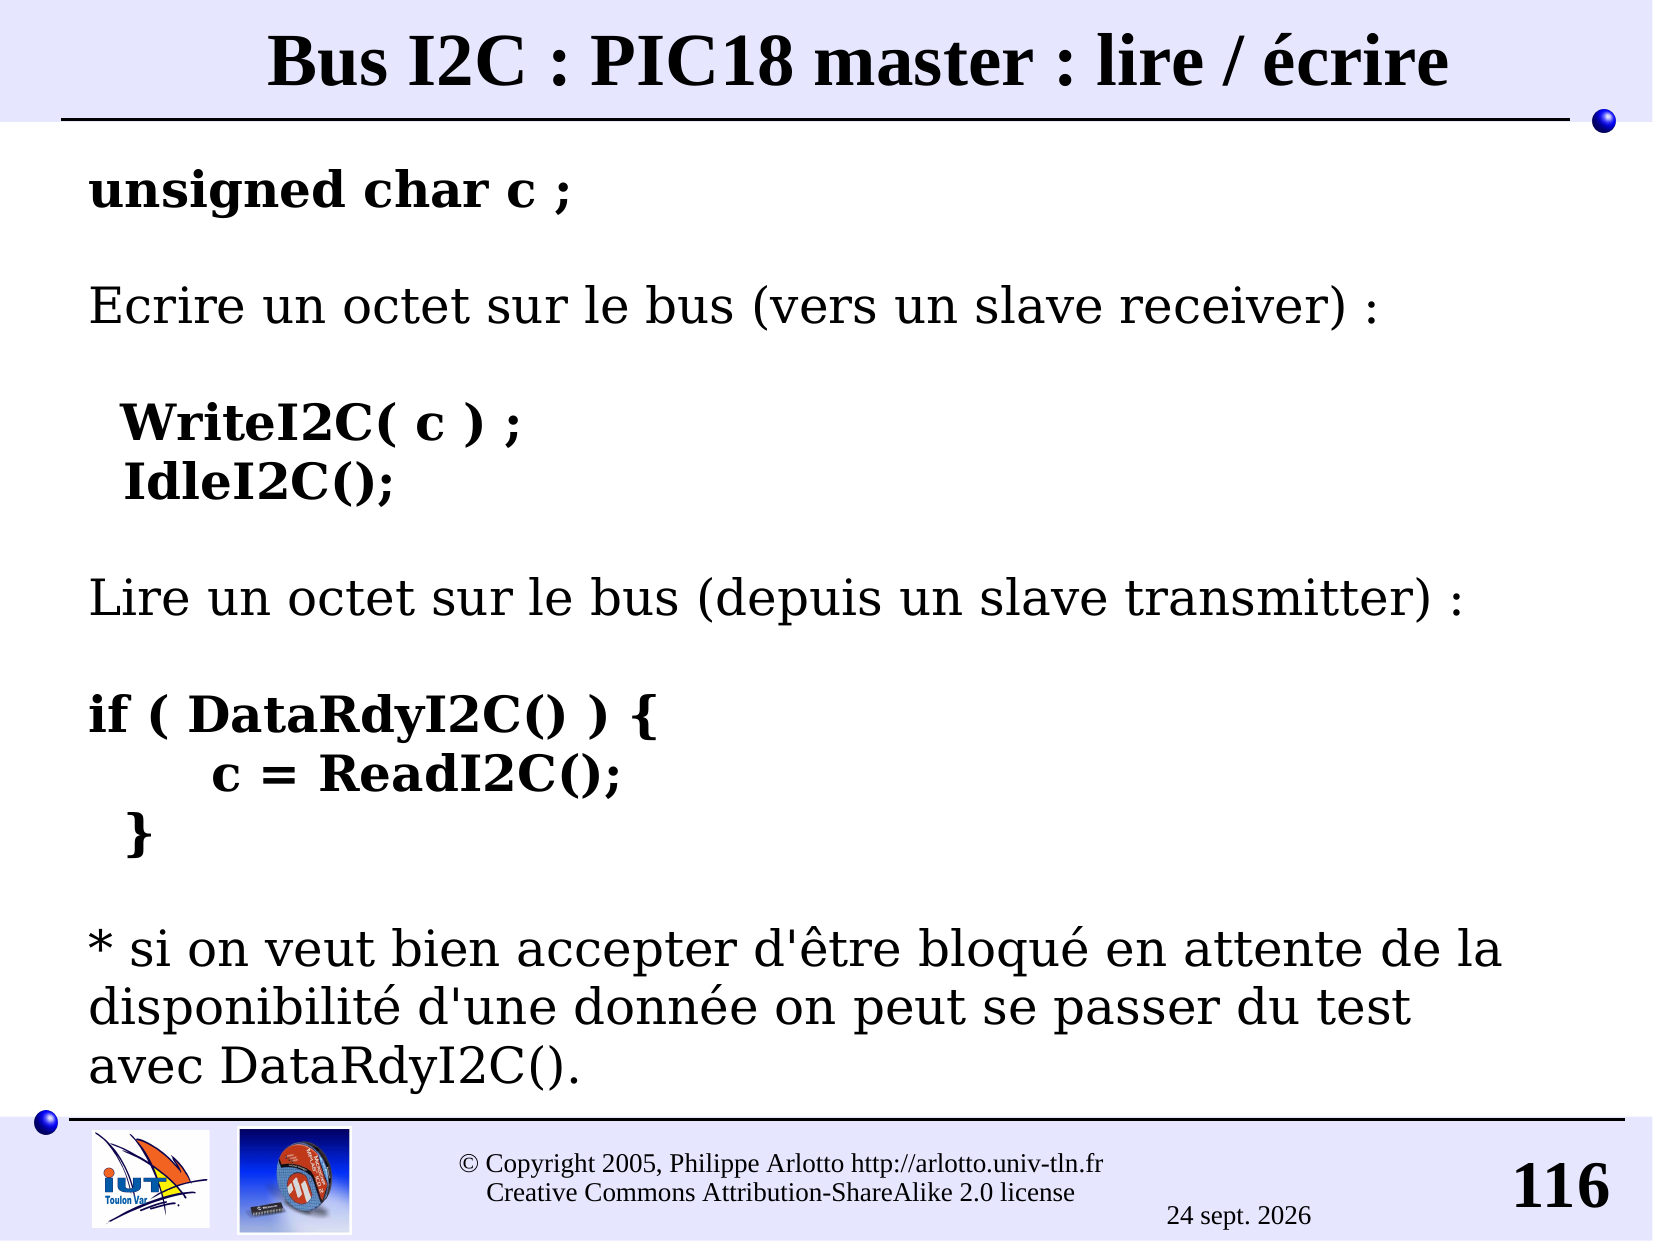

# Bus I2C : PIC18 master : lire / écrire
unsigned char c ;
Ecrire un octet sur le bus (vers un slave receiver) :
 WriteI2C( c ) ;
 IdleI2C();
Lire un octet sur le bus (depuis un slave transmitter) :
if ( DataRdyI2C() ) {
 c = ReadI2C();
 }
* si on veut bien accepter d'être bloqué en attente de la
disponibilité d'une donnée on peut se passer du test
avec DataRdyI2C().